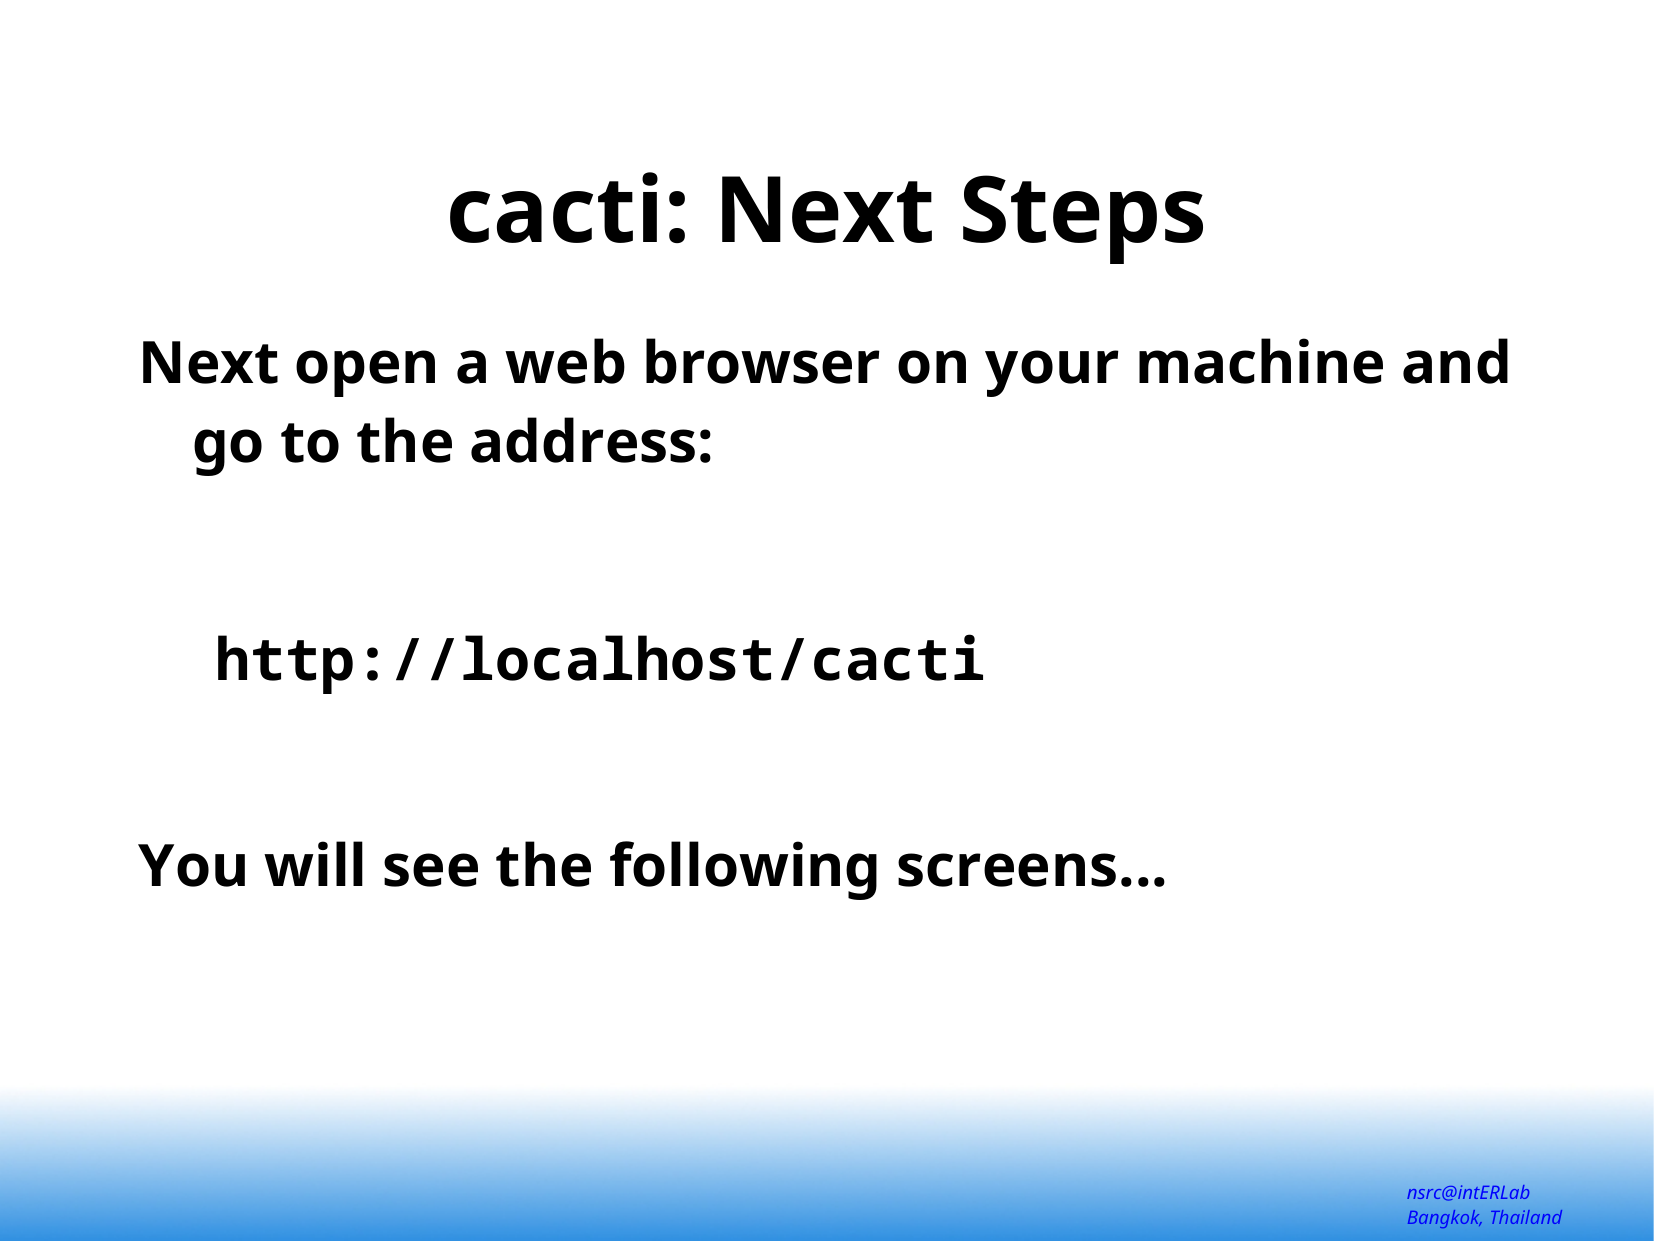

# cacti: Next Steps
Next open a web browser on your machine and go to the address:
http://localhost/cacti
You will see the following screens...